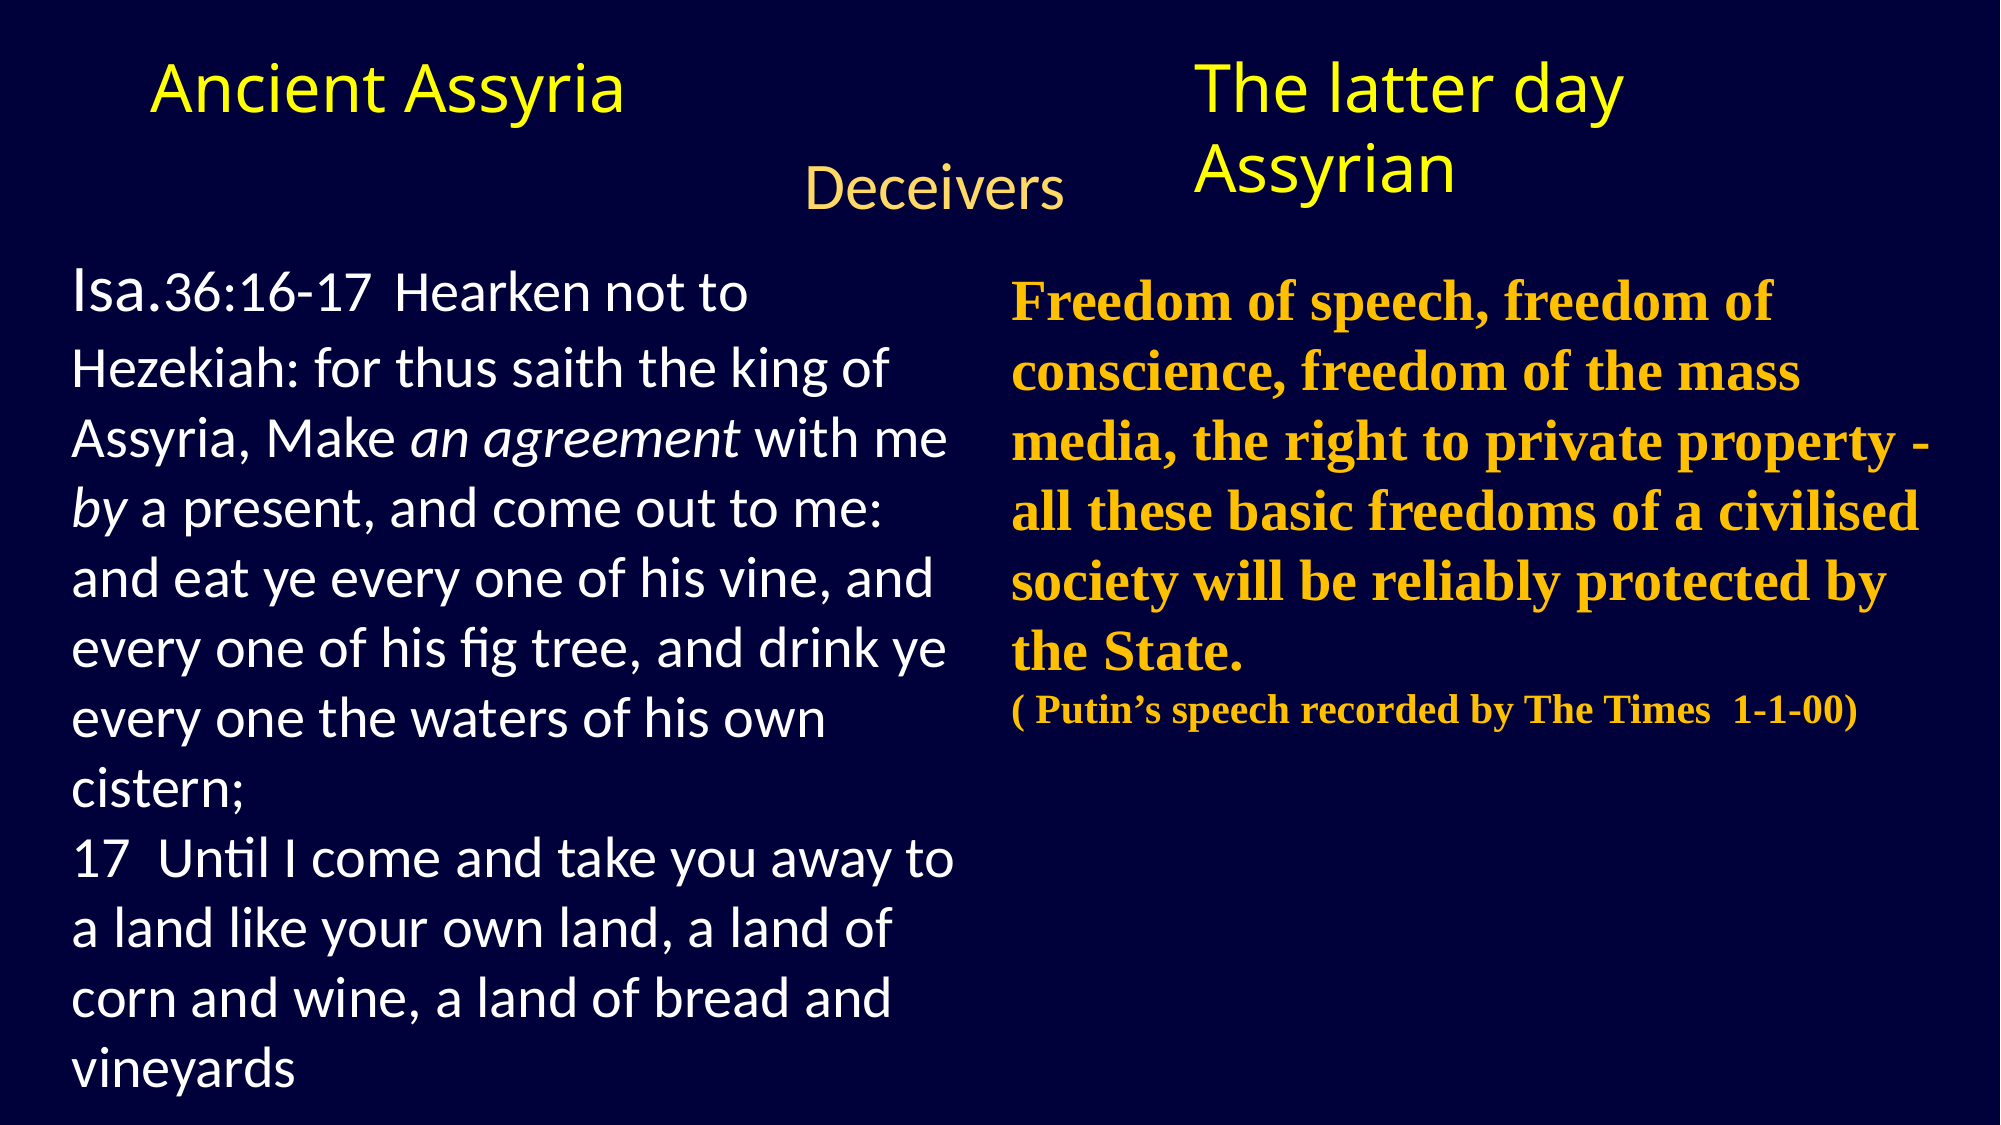

Ancient Assyria
The latter day Assyrian
Deceivers
Isa.36:16-17 Hearken not to Hezekiah: for thus saith the king of Assyria, Make an agreement with me by a present, and come out to me: and eat ye every one of his vine, and every one of his fig tree, and drink ye every one the waters of his own cistern;
17 Until I come and take you away to a land like your own land, a land of corn and wine, a land of bread and vineyards
Freedom of speech, freedom of conscience, freedom of the mass media, the right to private property - all these basic freedoms of a civilised society will be reliably protected by the State. ( Putin’s speech recorded by The Times 1-1-00)